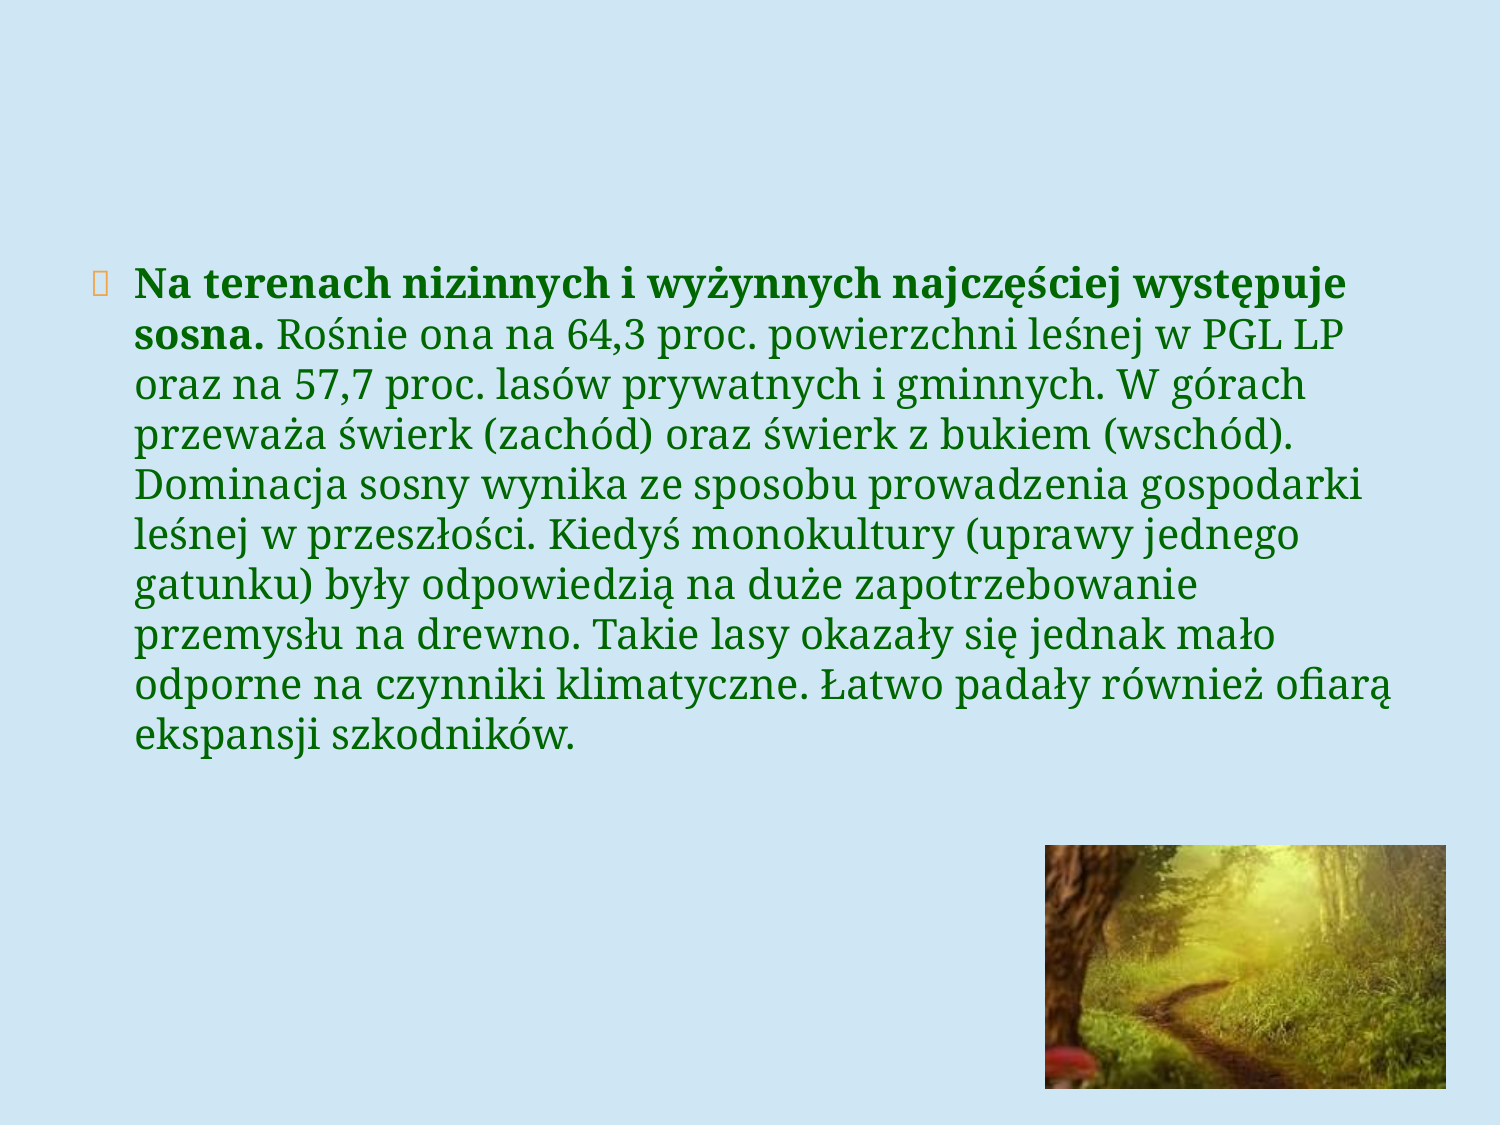

# Na terenach nizinnych i wyżynnych najczęściej występuje sosna. Rośnie ona na 64,3 proc. powierzchni leśnej w PGL LP oraz na 57,7 proc. lasów prywatnych i gminnych. W górach przeważa świerk (zachód) oraz świerk z bukiem (wschód). Dominacja sosny wynika ze sposobu prowadzenia gospodarki leśnej w przeszłości. Kiedyś monokultury (uprawy jednego gatunku) były odpowiedzią na duże zapotrzebowanie przemysłu na drewno. Takie lasy okazały się jednak mało odporne na czynniki klimatyczne. Łatwo padały również ofiarą ekspansji szkodników.